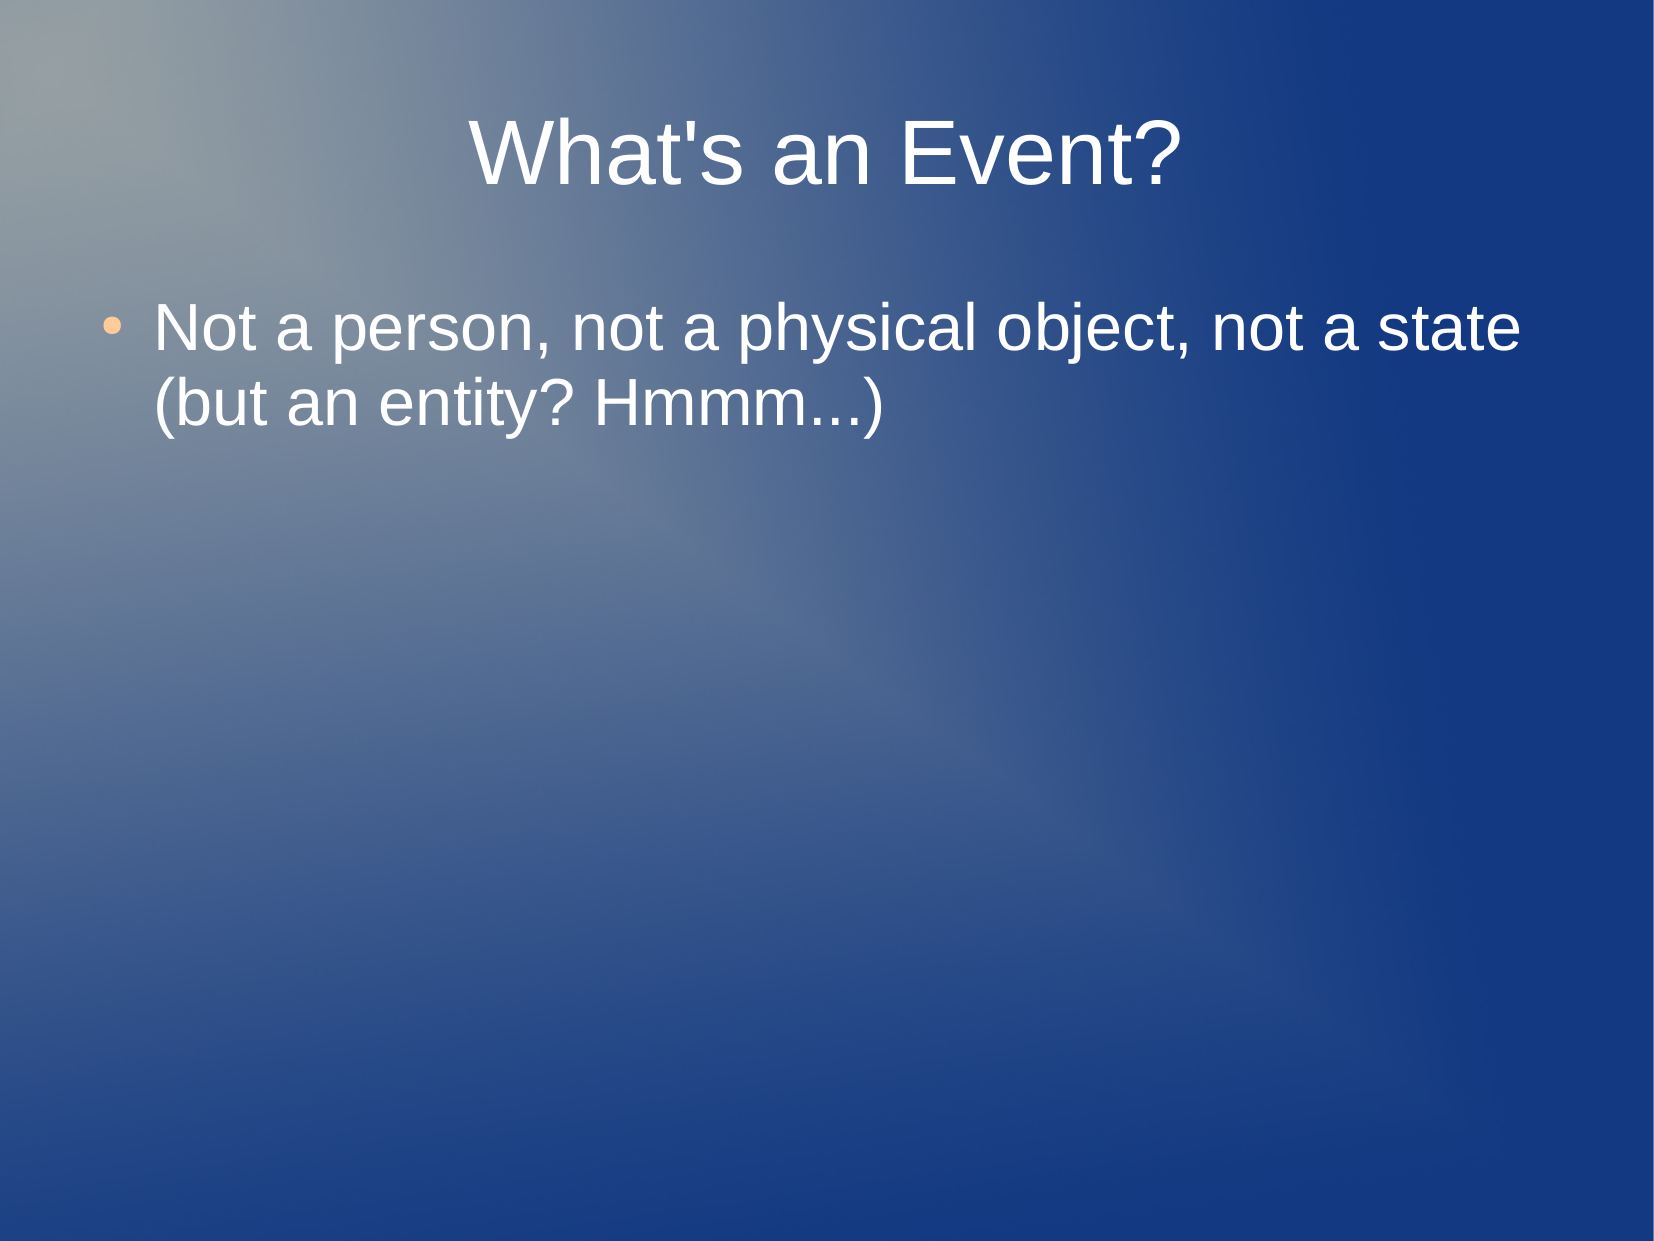

# What's an Event?
Not a person, not a physical object, not a state (but an entity? Hmmm...)